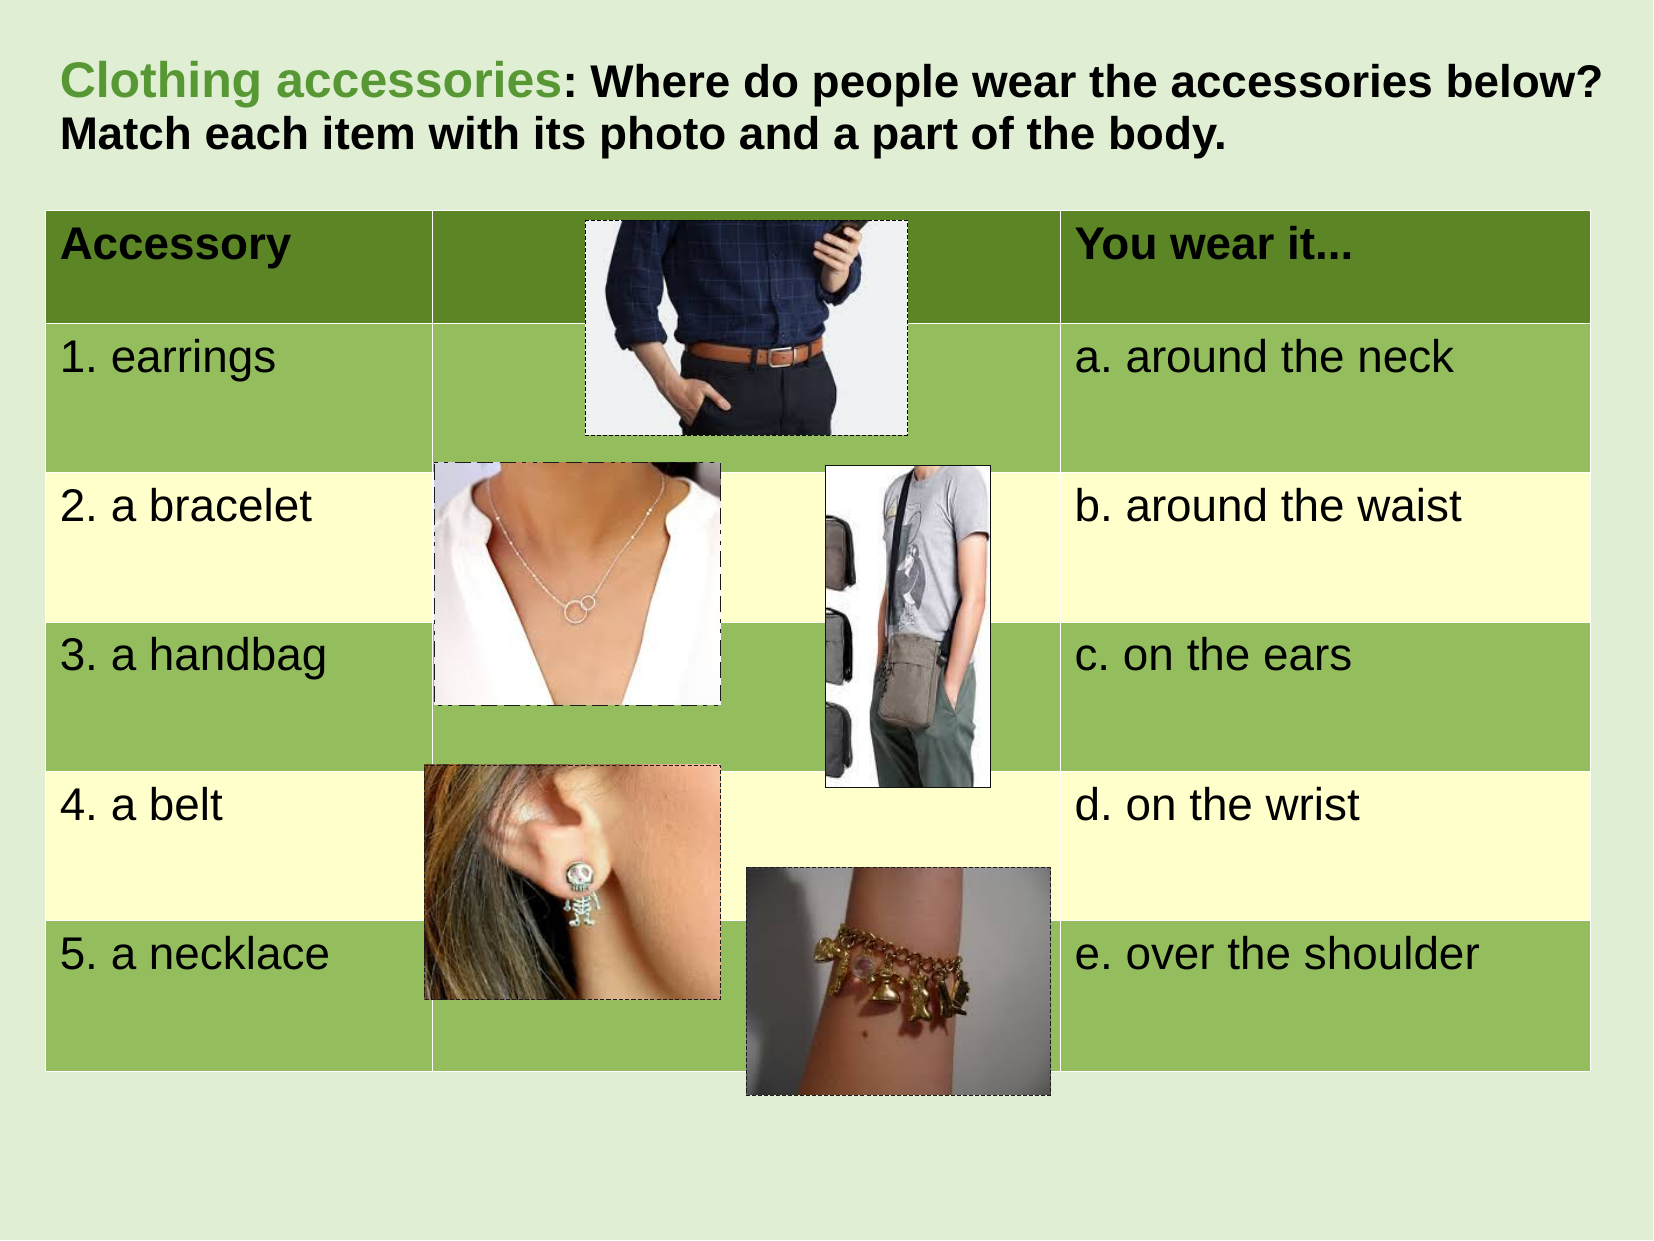

Clothing accessories: Where do people wear the accessories below? Match each item with its photo and a part of the body.
| Accessory | | You wear it... |
| --- | --- | --- |
| 1. earrings | | a. around the neck |
| 2. a bracelet | | b. around the waist |
| 3. a handbag | | c. on the ears |
| 4. a belt | | d. on the wrist |
| 5. a necklace | | e. over the shoulder |